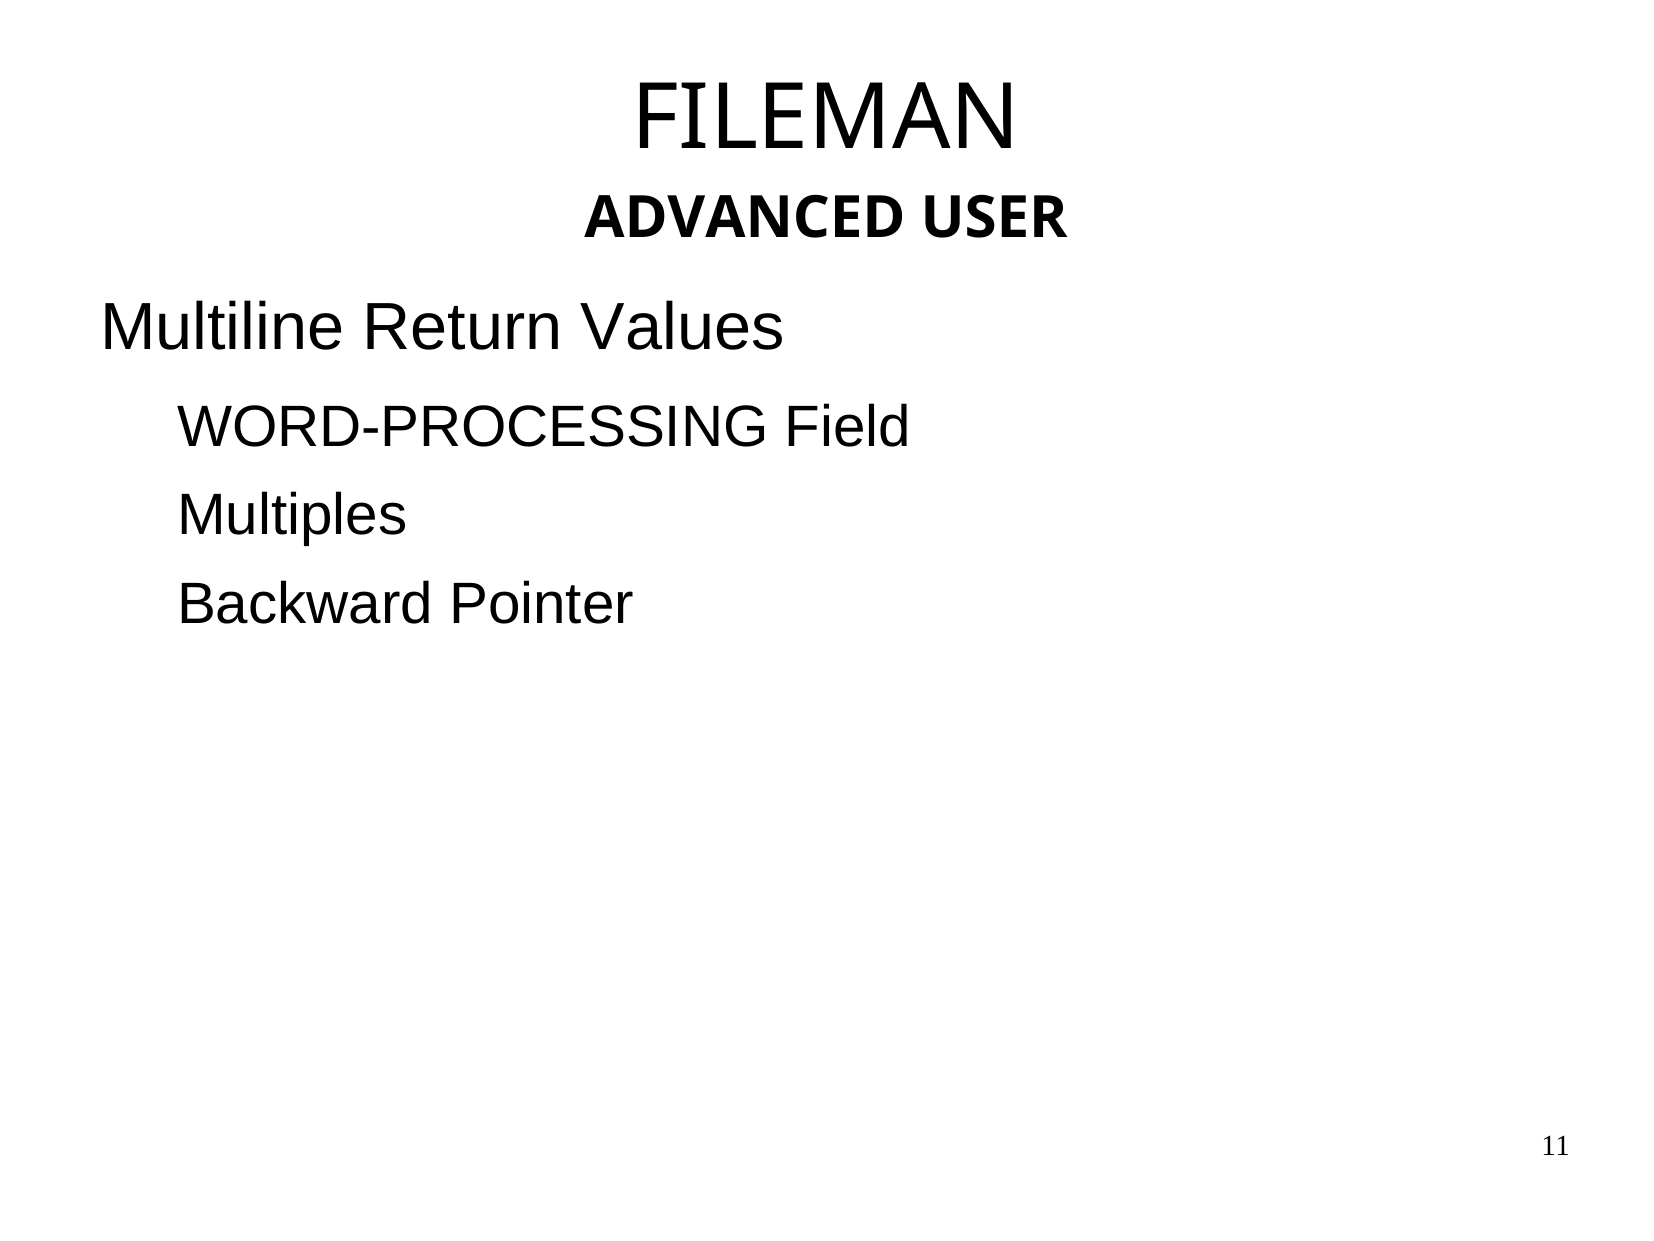

# FILEMAN ADVANCED USER
Multiline Return Values
WORD-PROCESSING Field
Multiples
Backward Pointer
11